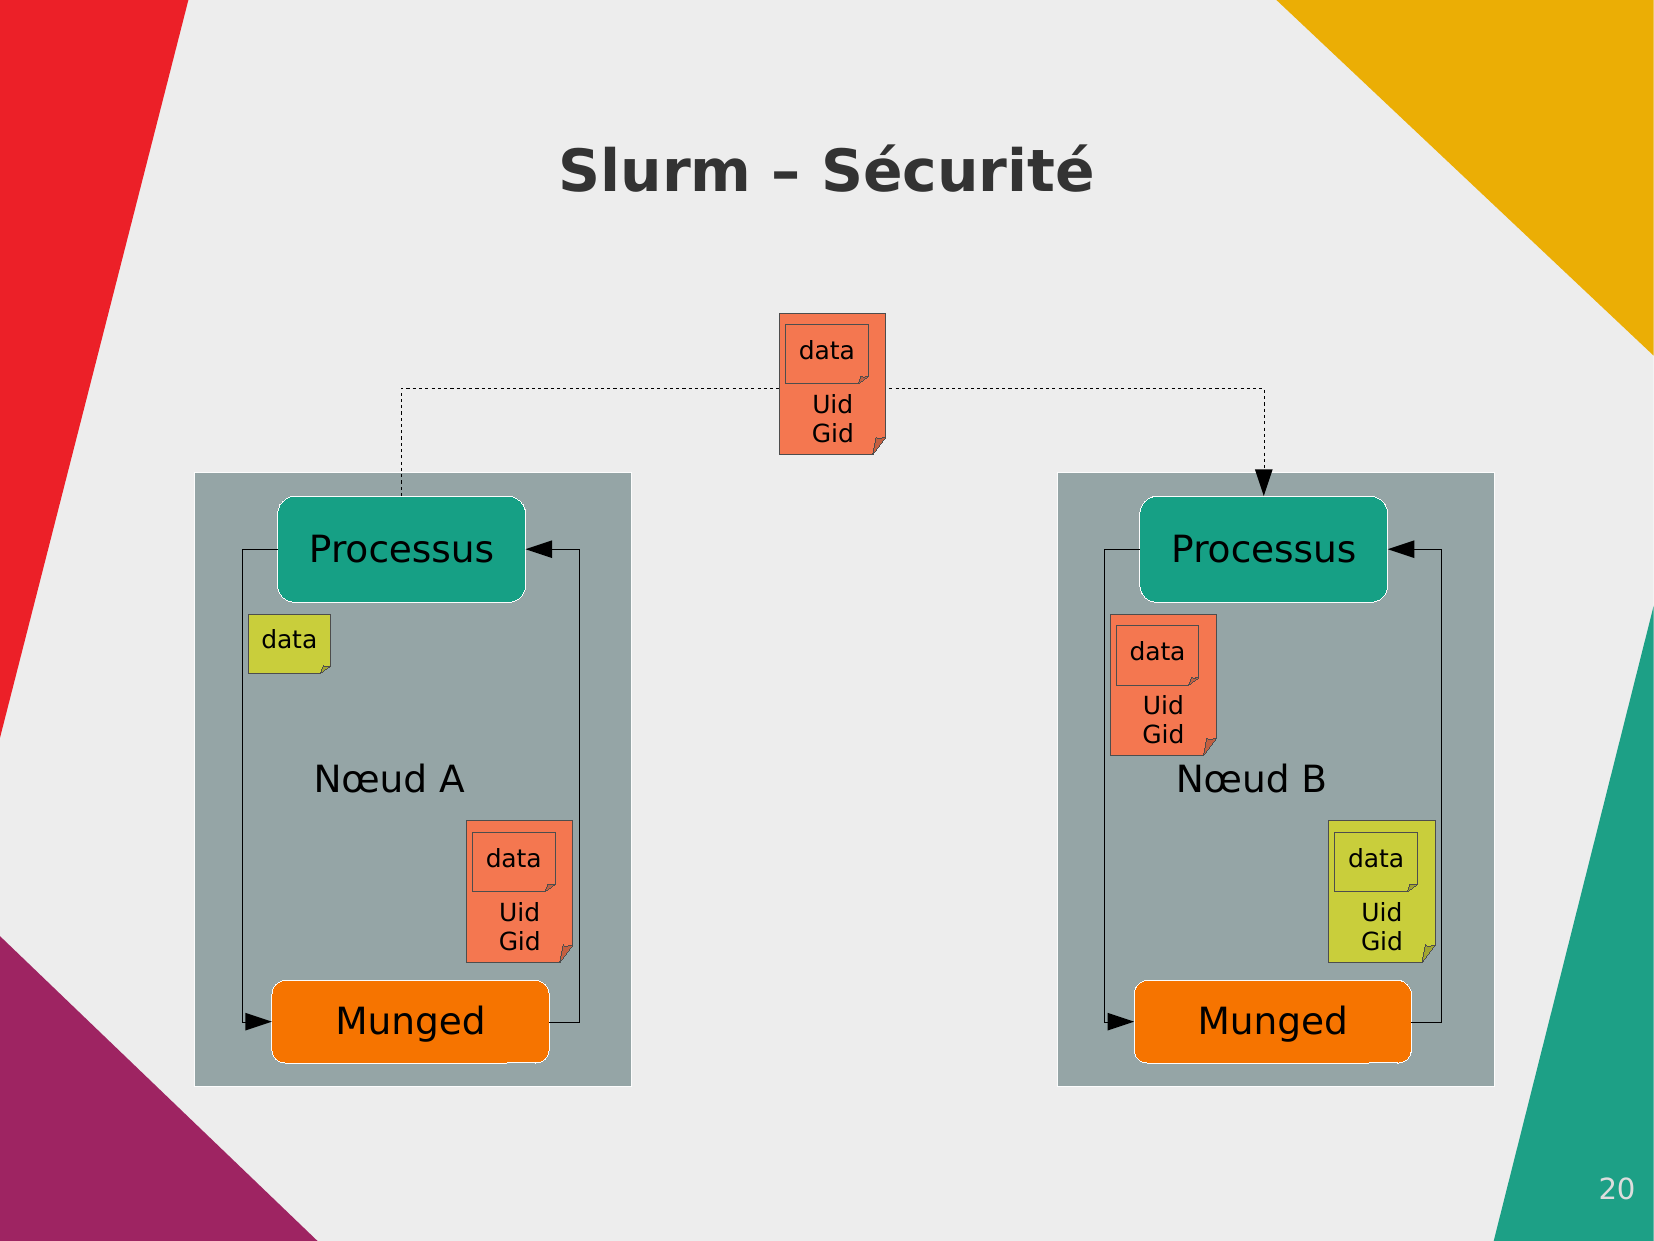

# Slurm – Sécurité
Uid
Gid
data
Nœud A
Nœud B
Processus
Processus
Uid
Gid
data
data
Uid
Gid
Uid
Gid
data
data
Munged
Munged
20